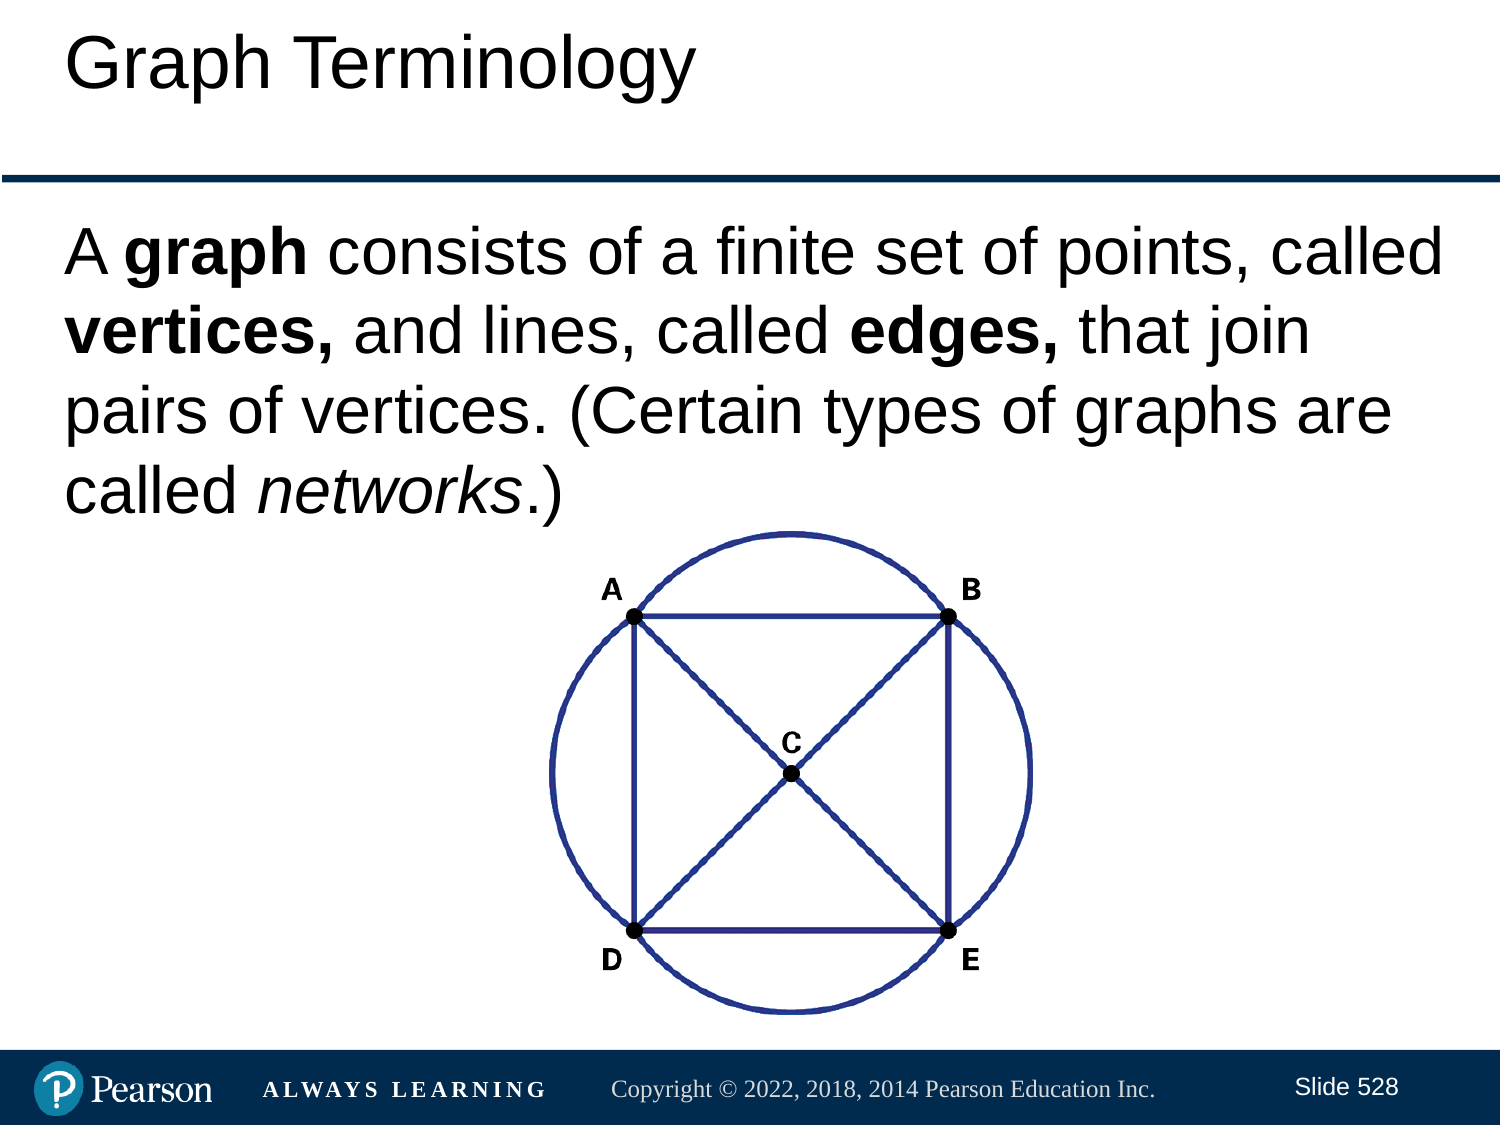

# Graph Terminology
A graph consists of a finite set of points, called vertices, and lines, called edges, that join pairs of vertices. (Certain types of graphs are called networks.)